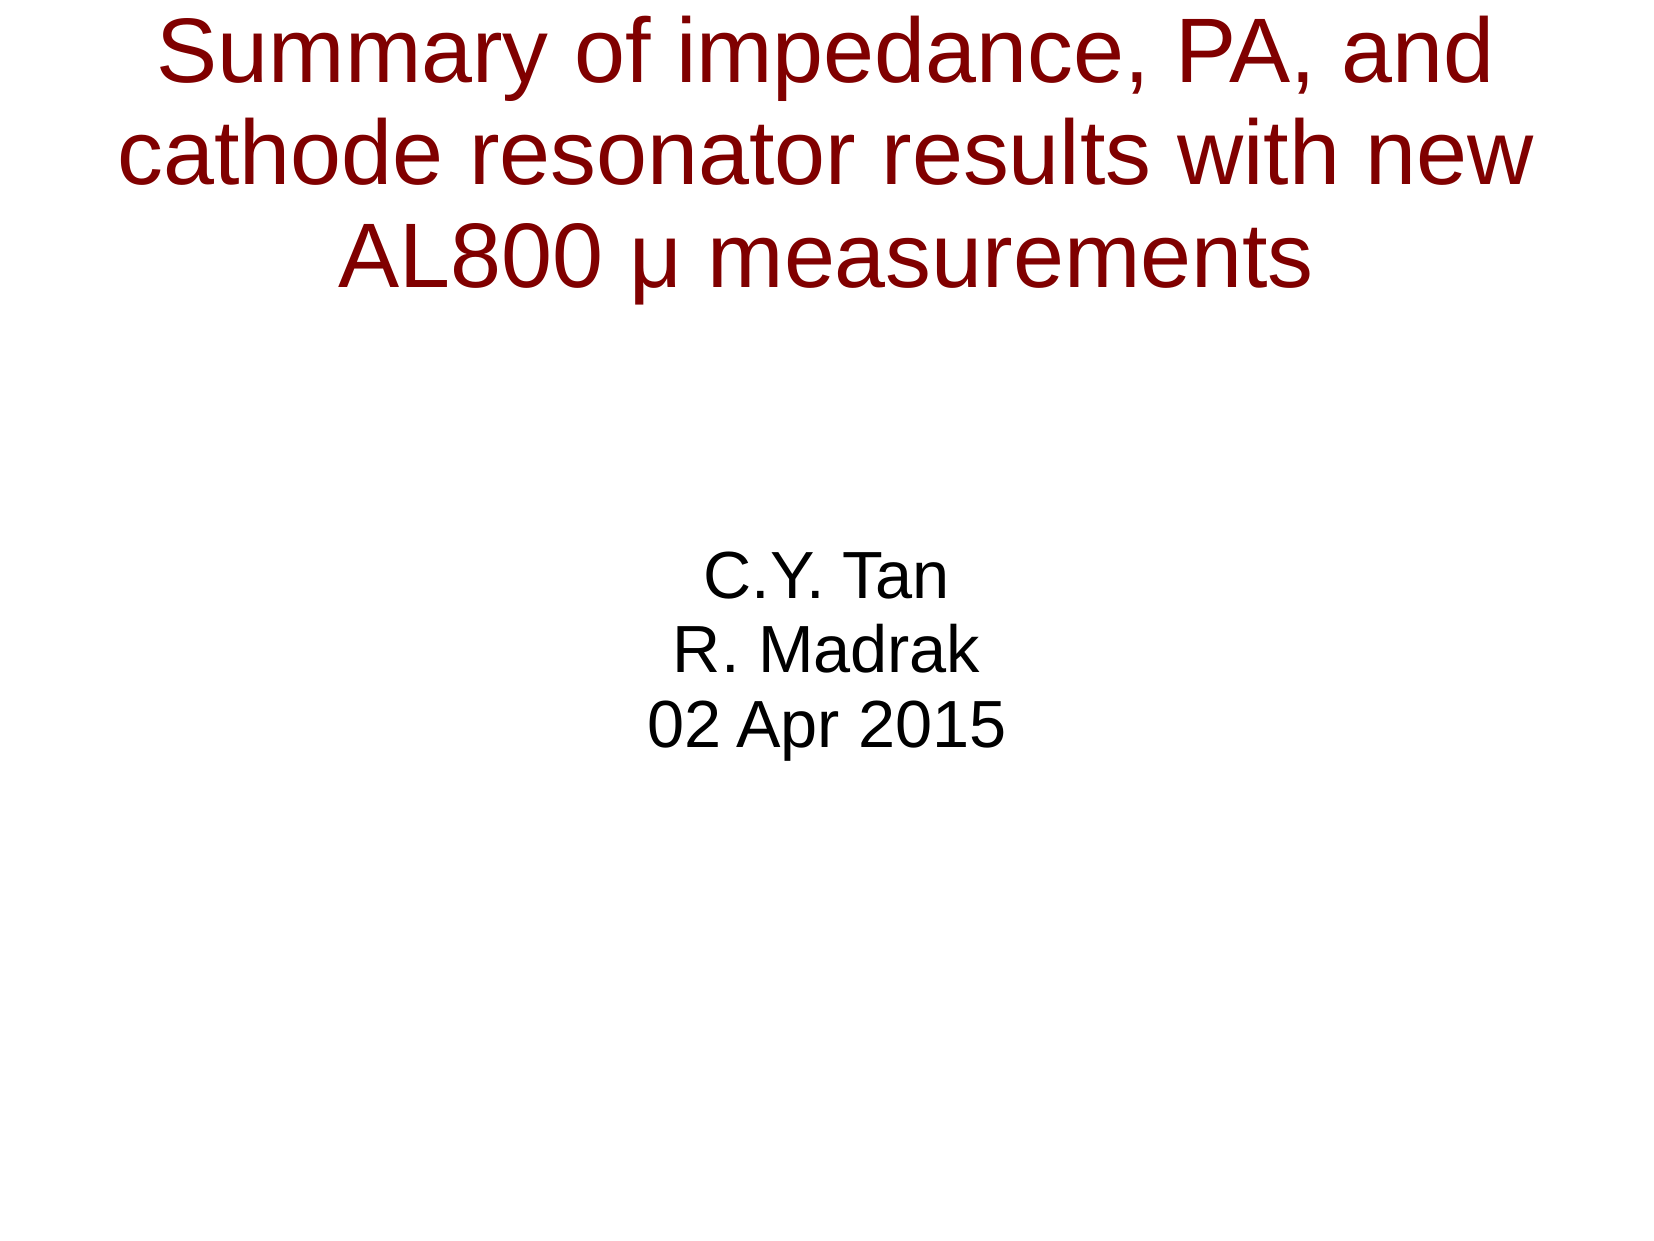

# Summary of impedance, PA, and cathode resonator results with new AL800 μ measurements
C.Y. Tan
R. Madrak
02 Apr 2015